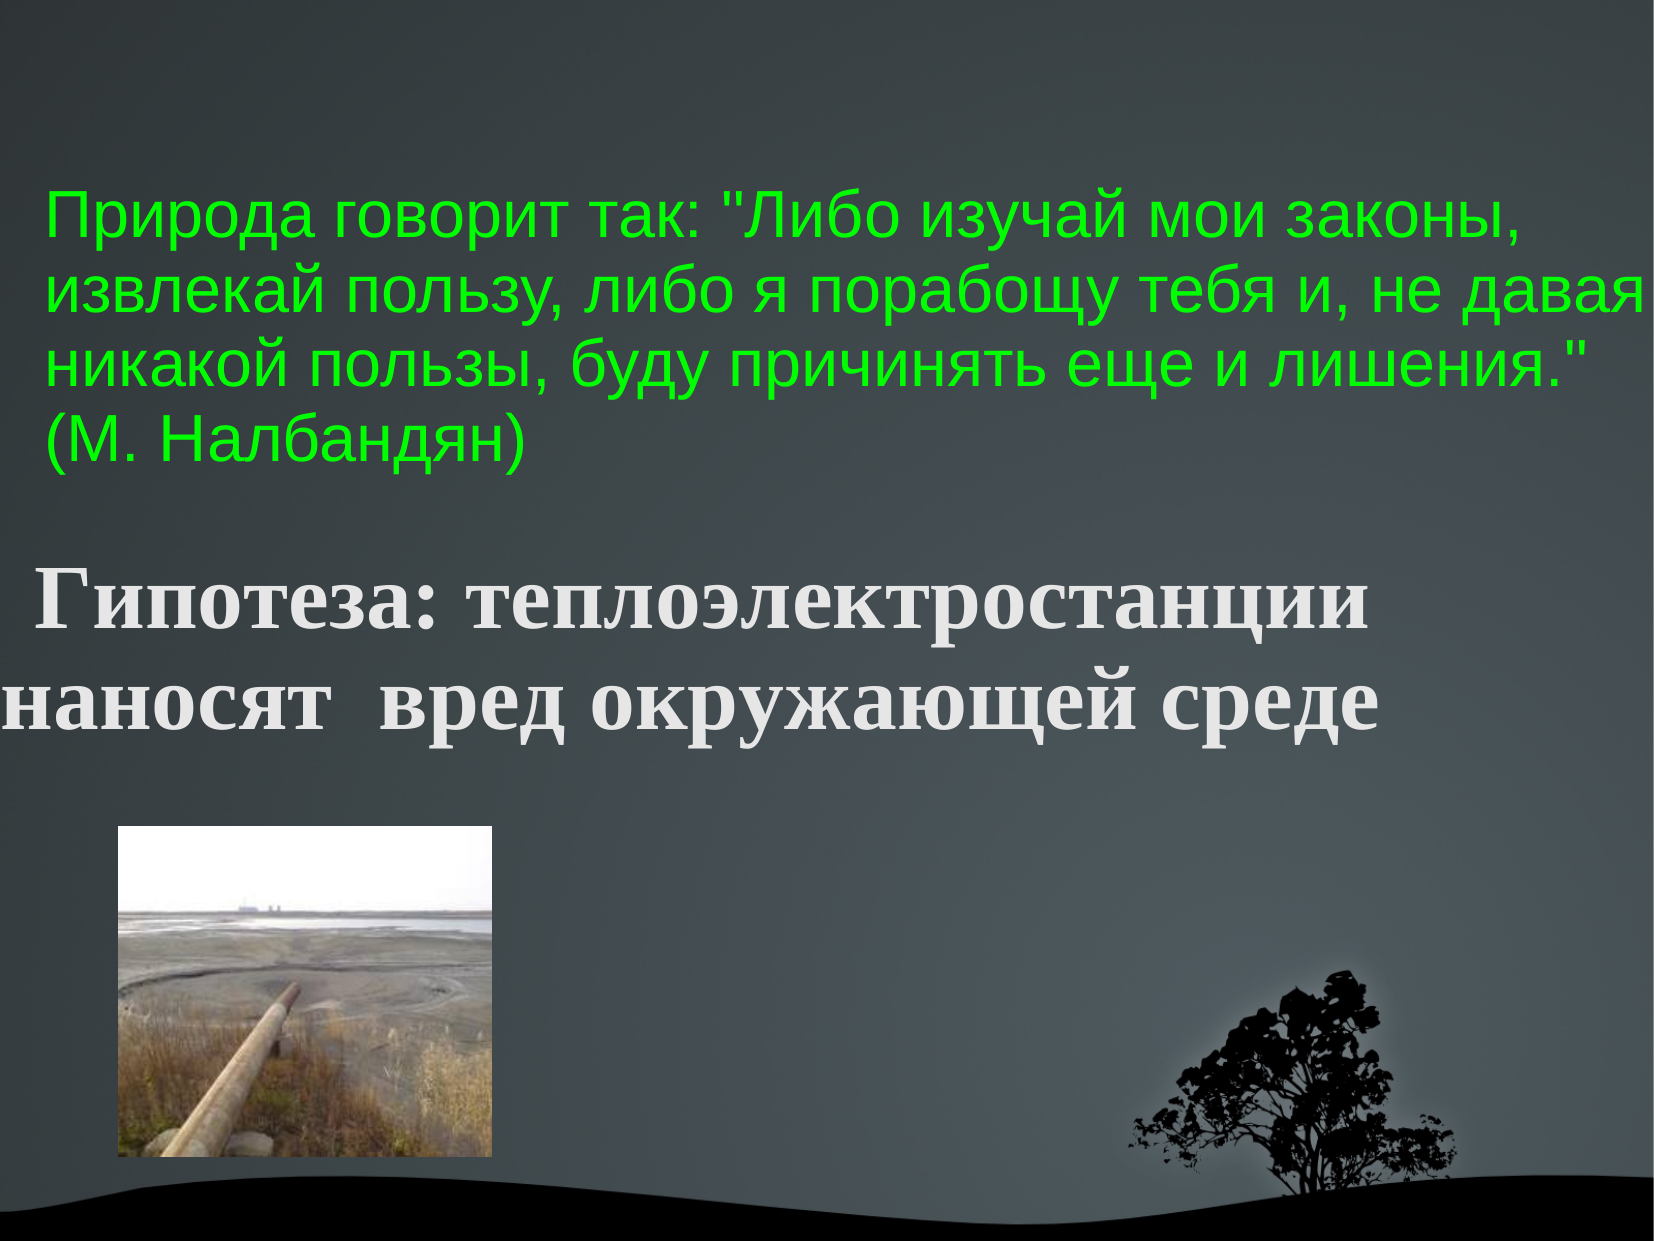

Природа говорит так: "Либо изучай мои законы, извлекай пользу, либо я порабощу тебя и, не давая никакой пользы, буду причинять еще и лишения." (М. Налбандян)
# Гипотеза: теплоэлектростанции наносят вред окружающей среде